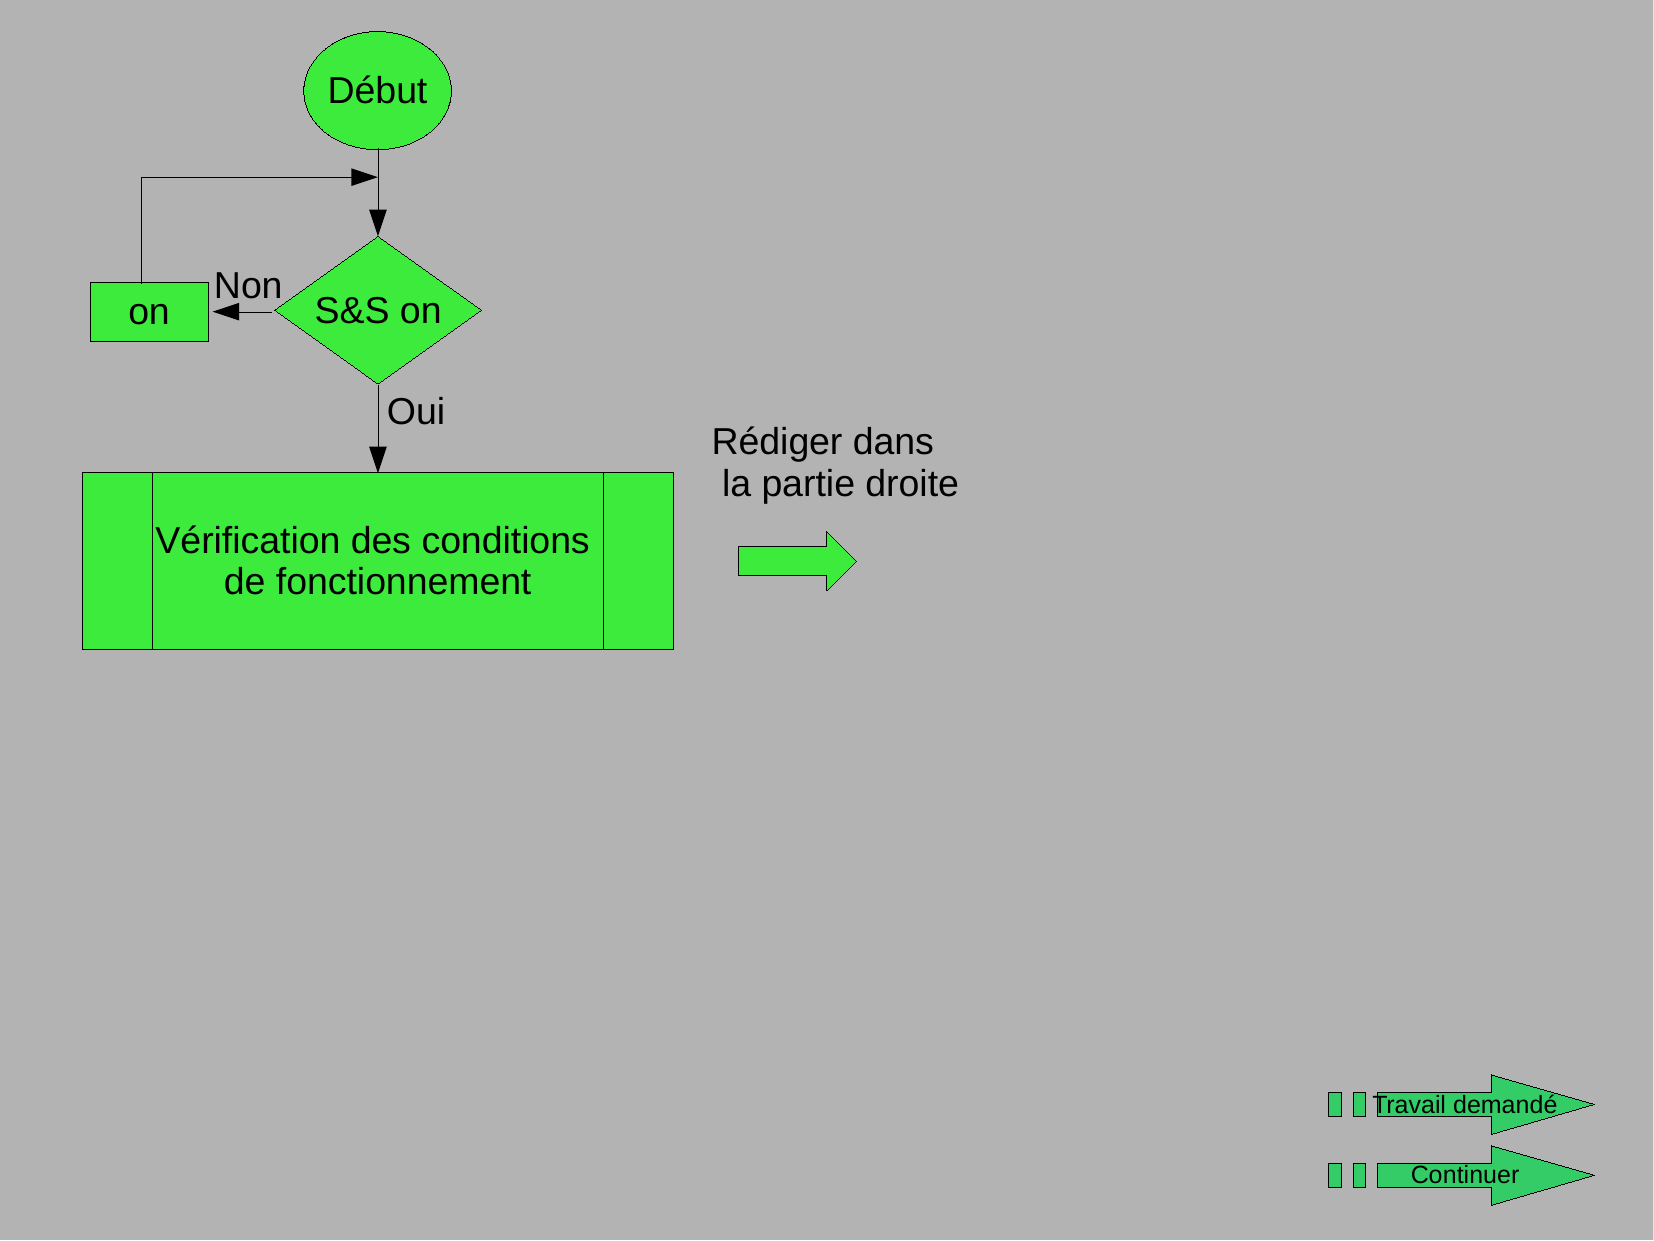

Début
S&S on
Non
on
Oui
Rédiger dans
 la partie droite
Vérification des conditions
de fonctionnement
Travail demandé
Continuer